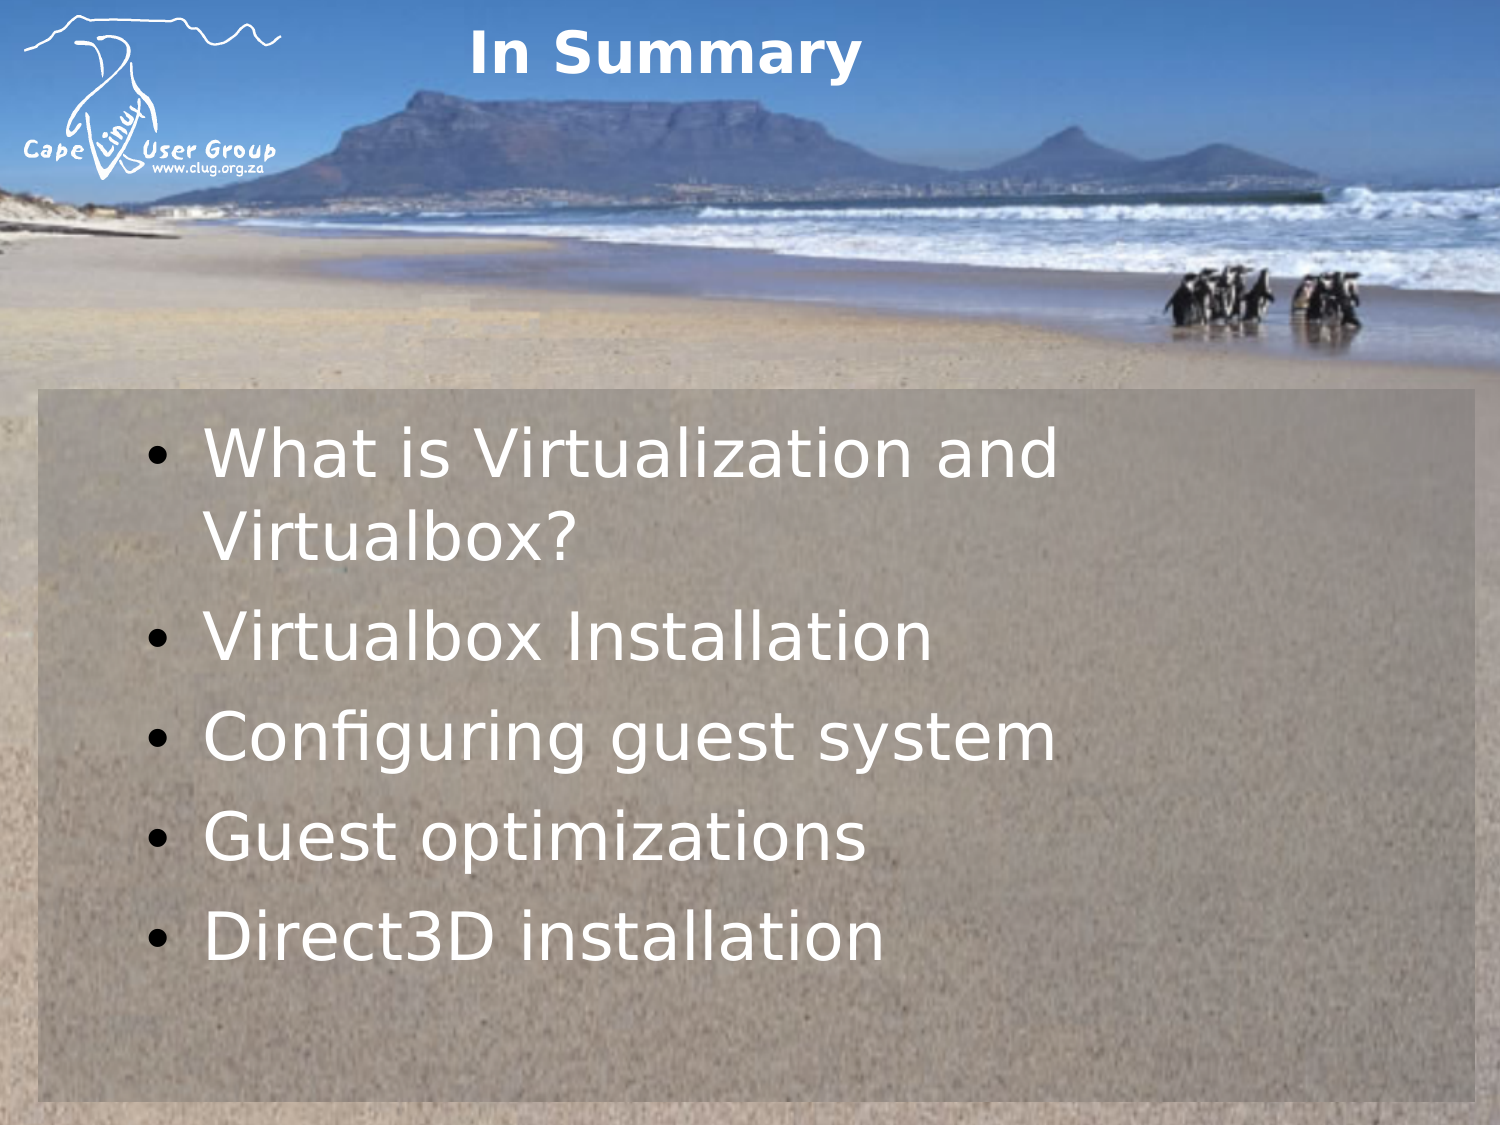

# In Summary
What is Virtualization and Virtualbox?
Virtualbox Installation
Configuring guest system
Guest optimizations
Direct3D installation